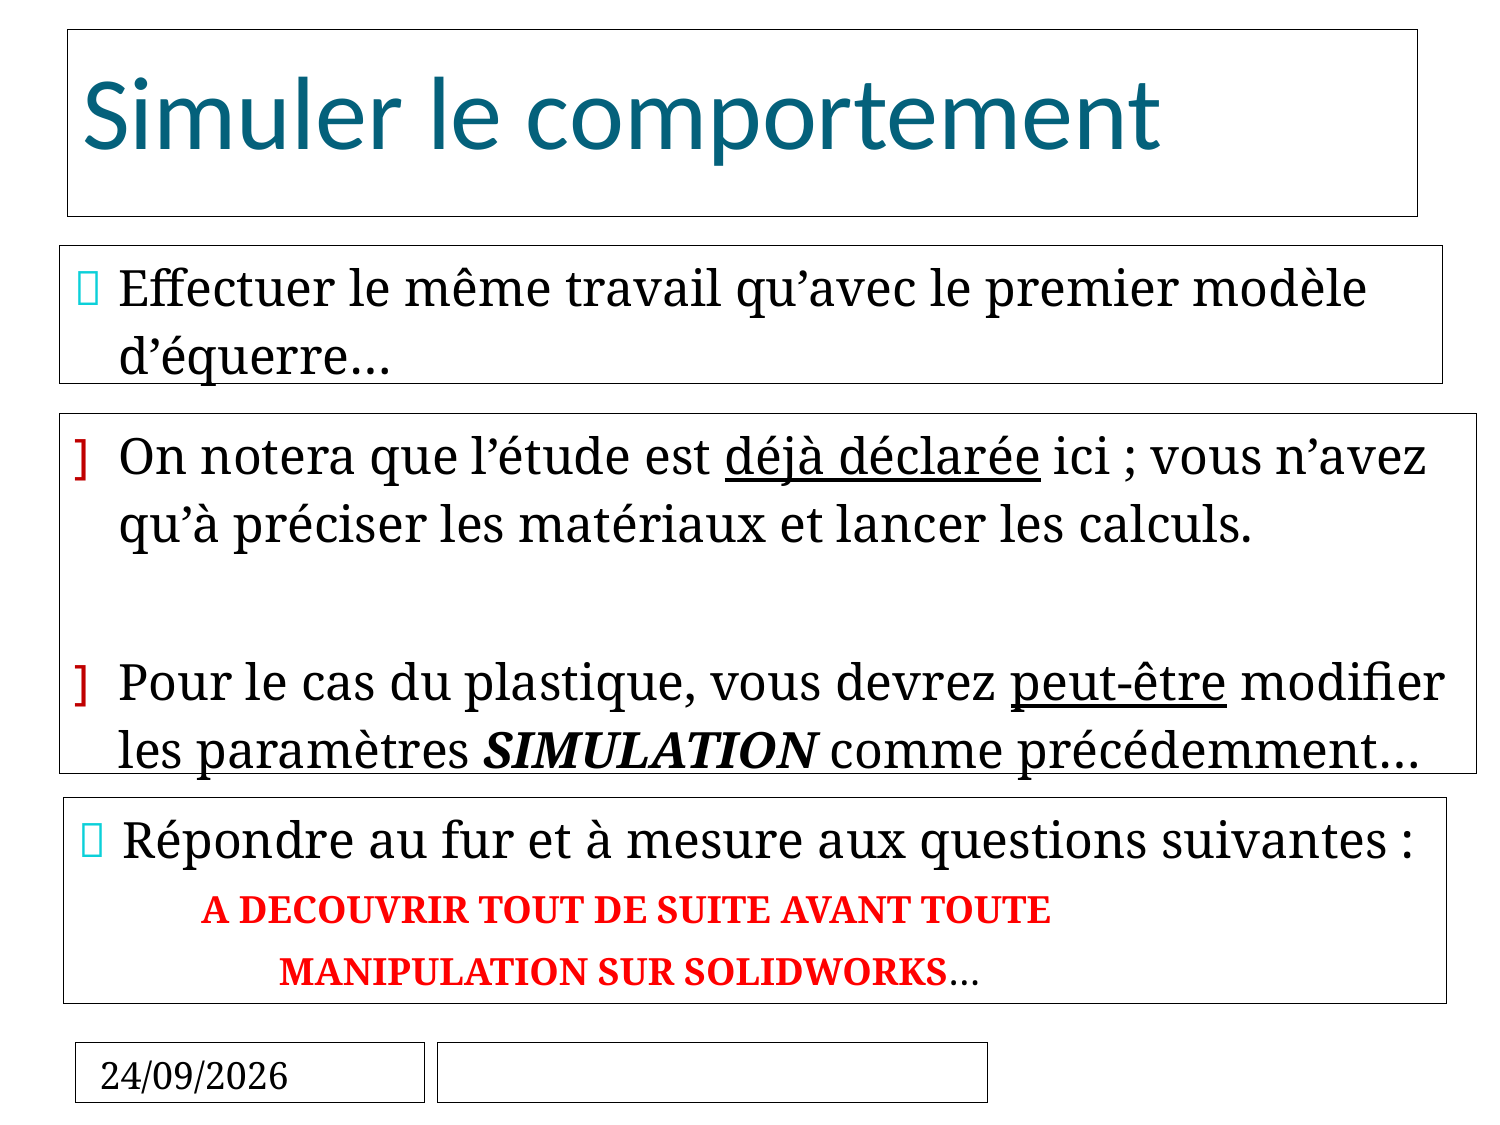

# Simuler le comportement
Effectuer le même travail qu’avec le premier modèle d’équerre…
On notera que l’étude est déjà déclarée ici ; vous n’avez qu’à préciser les matériaux et lancer les calculs.
Pour le cas du plastique, vous devrez peut-être modifier les paramètres SIMULATION comme précédemment…
Répondre au fur et à mesure aux questions suivantes :
 A DECOUVRIR TOUT DE SUITE AVANT TOUTE
 MANIPULATION SUR SOLIDWORKS…